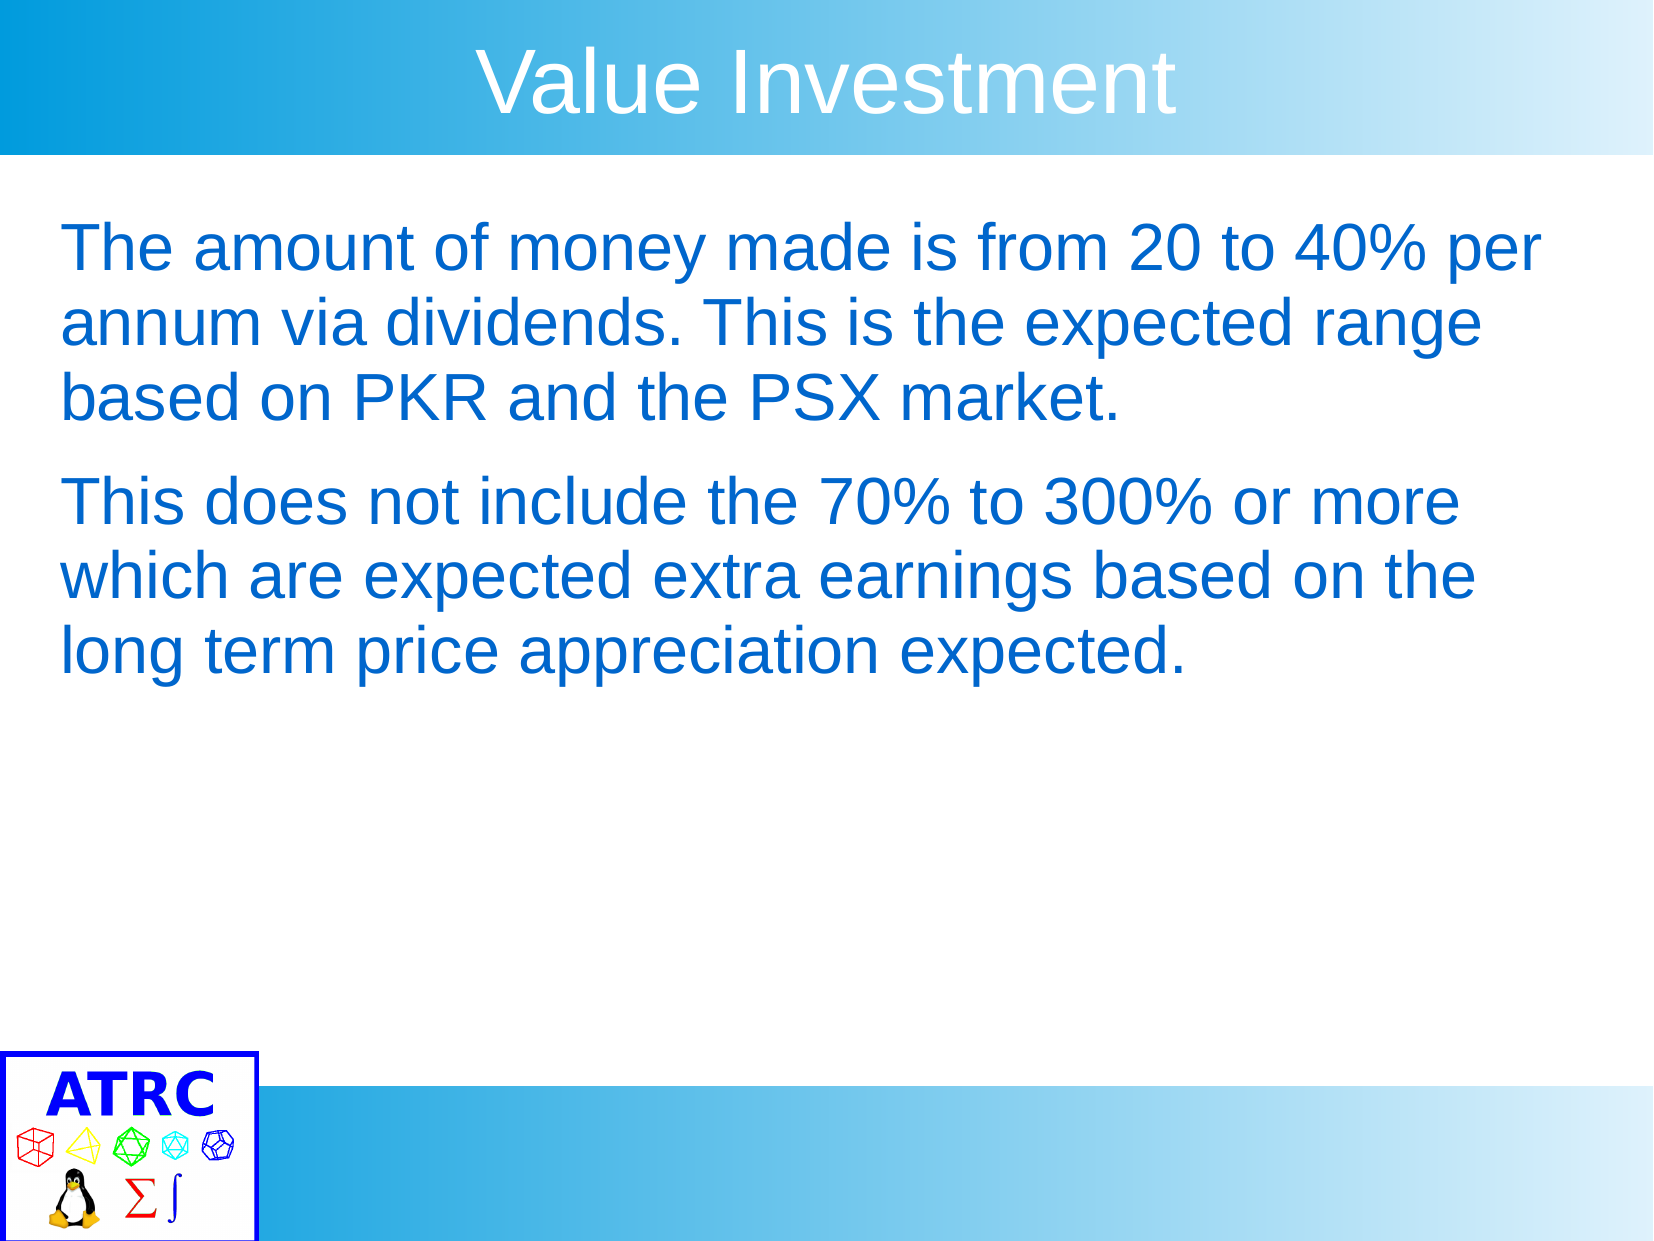

# Value Investment
The amount of money made is from 20 to 40% per annum via dividends. This is the expected range based on PKR and the PSX market.
This does not include the 70% to 300% or more which are expected extra earnings based on the long term price appreciation expected.